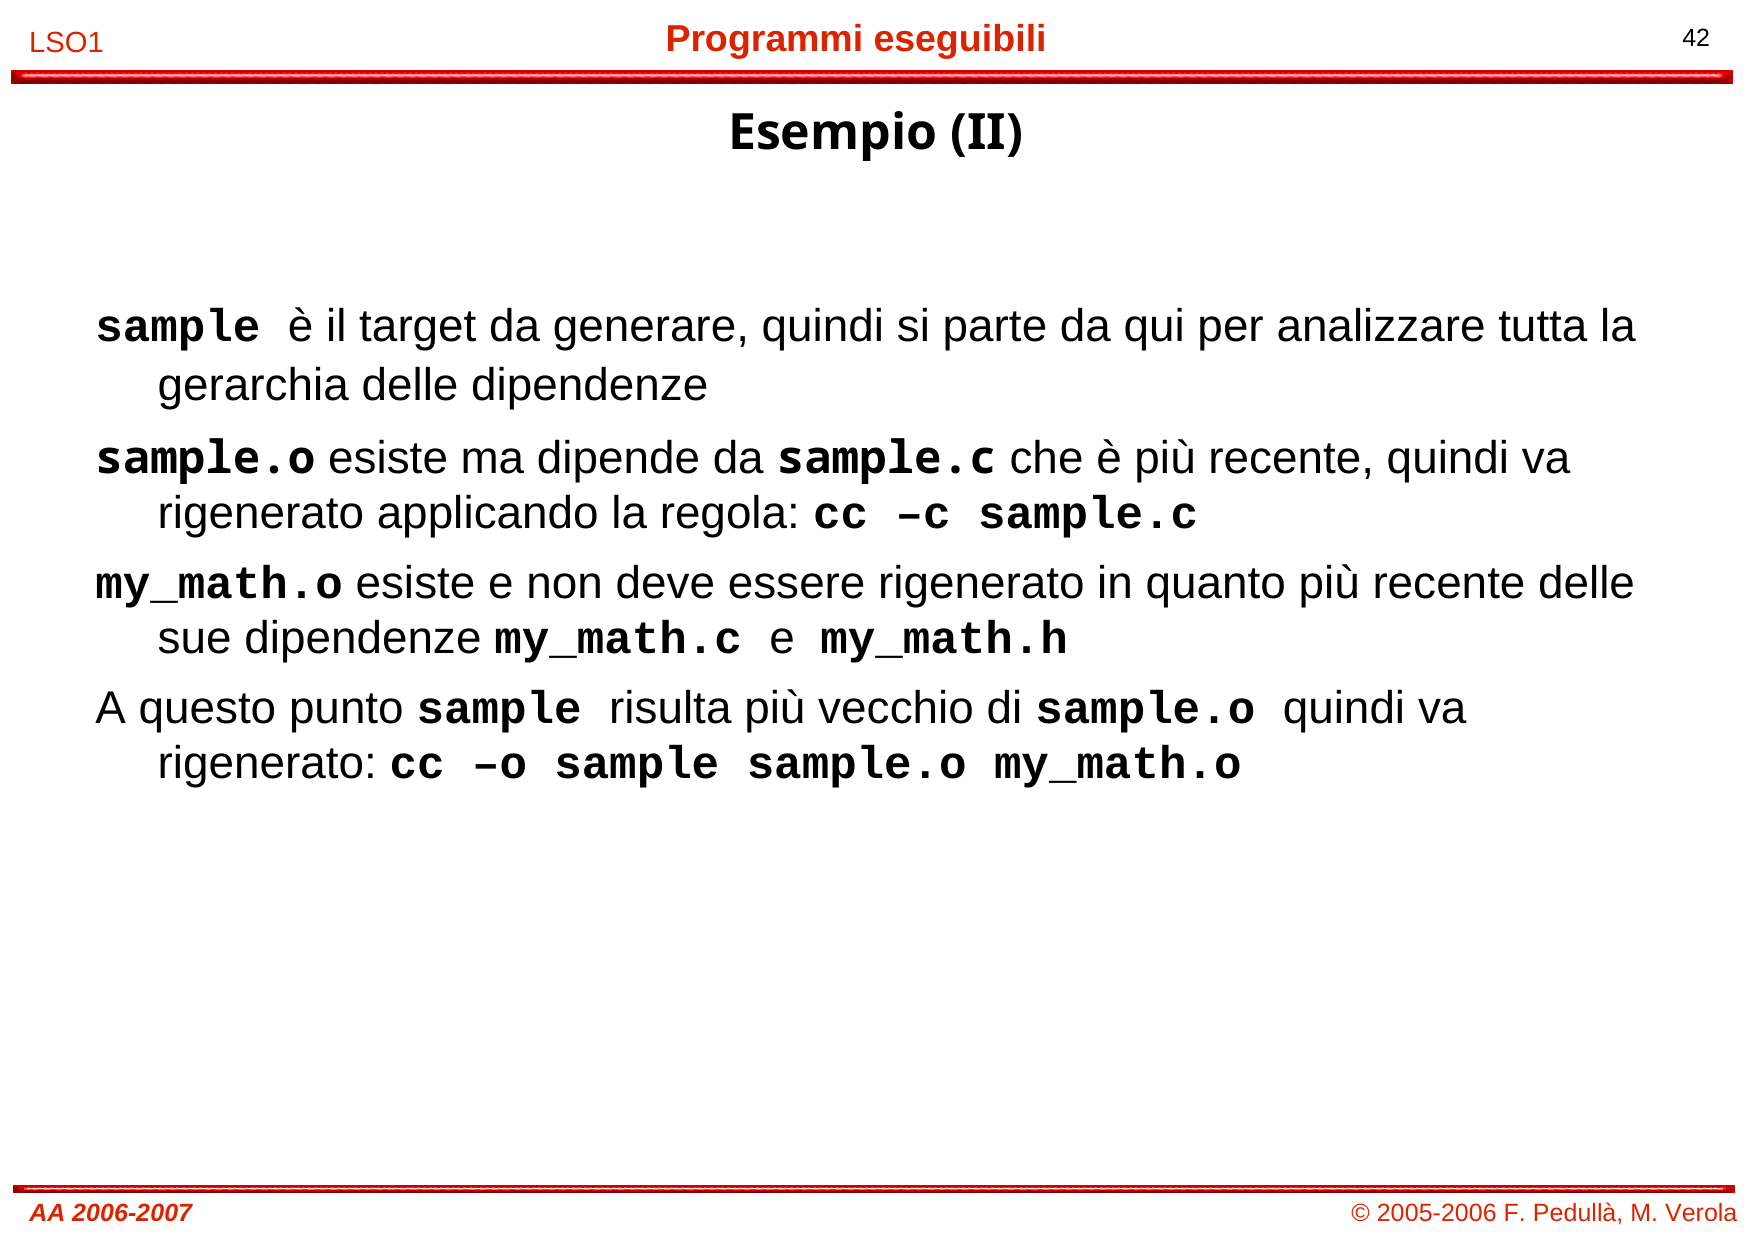

# Esempio (II)
sample è il target da generare, quindi si parte da qui per analizzare tutta la gerarchia delle dipendenze
sample.o esiste ma dipende da sample.c che è più recente, quindi va rigenerato applicando la regola: cc –c sample.c
my_math.o esiste e non deve essere rigenerato in quanto più recente delle sue dipendenze my_math.c e my_math.h
A questo punto sample risulta più vecchio di sample.o quindi va rigenerato: cc –o sample sample.o my_math.o